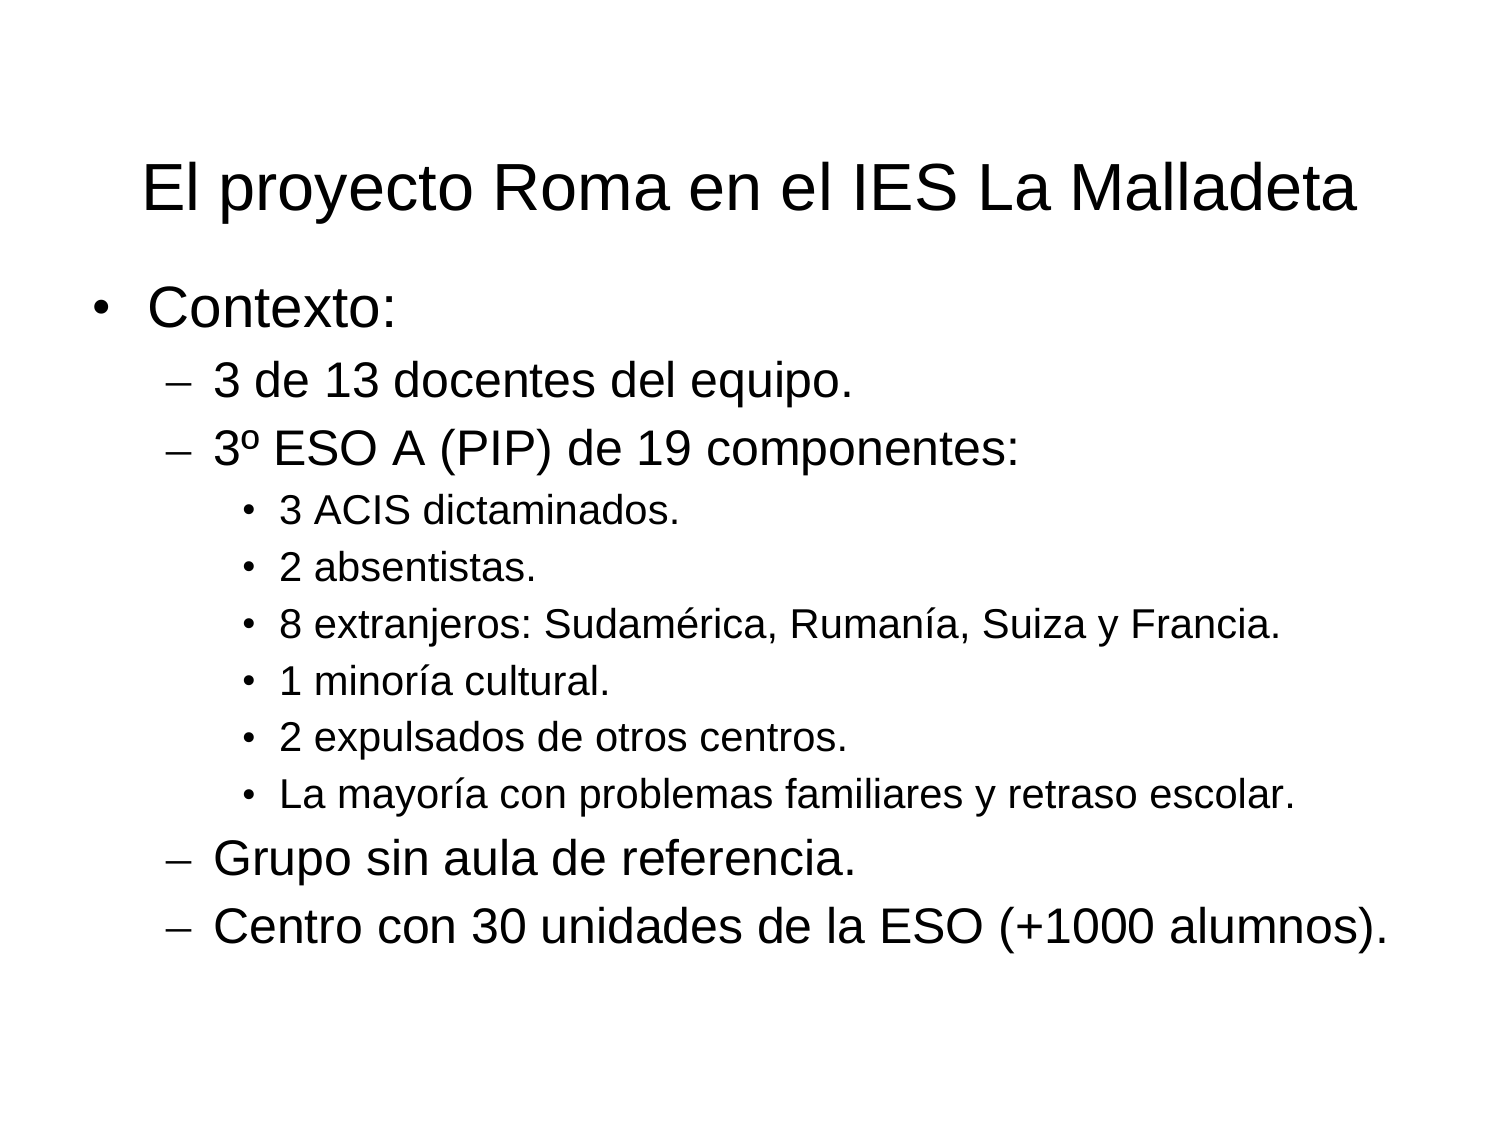

# El proyecto Roma en el IES La Malladeta
Contexto:
3 de 13 docentes del equipo.
3º ESO A (PIP) de 19 componentes:
3 ACIS dictaminados.
2 absentistas.
8 extranjeros: Sudamérica, Rumanía, Suiza y Francia.
1 minoría cultural.
2 expulsados de otros centros.
La mayoría con problemas familiares y retraso escolar.
Grupo sin aula de referencia.
Centro con 30 unidades de la ESO (+1000 alumnos).